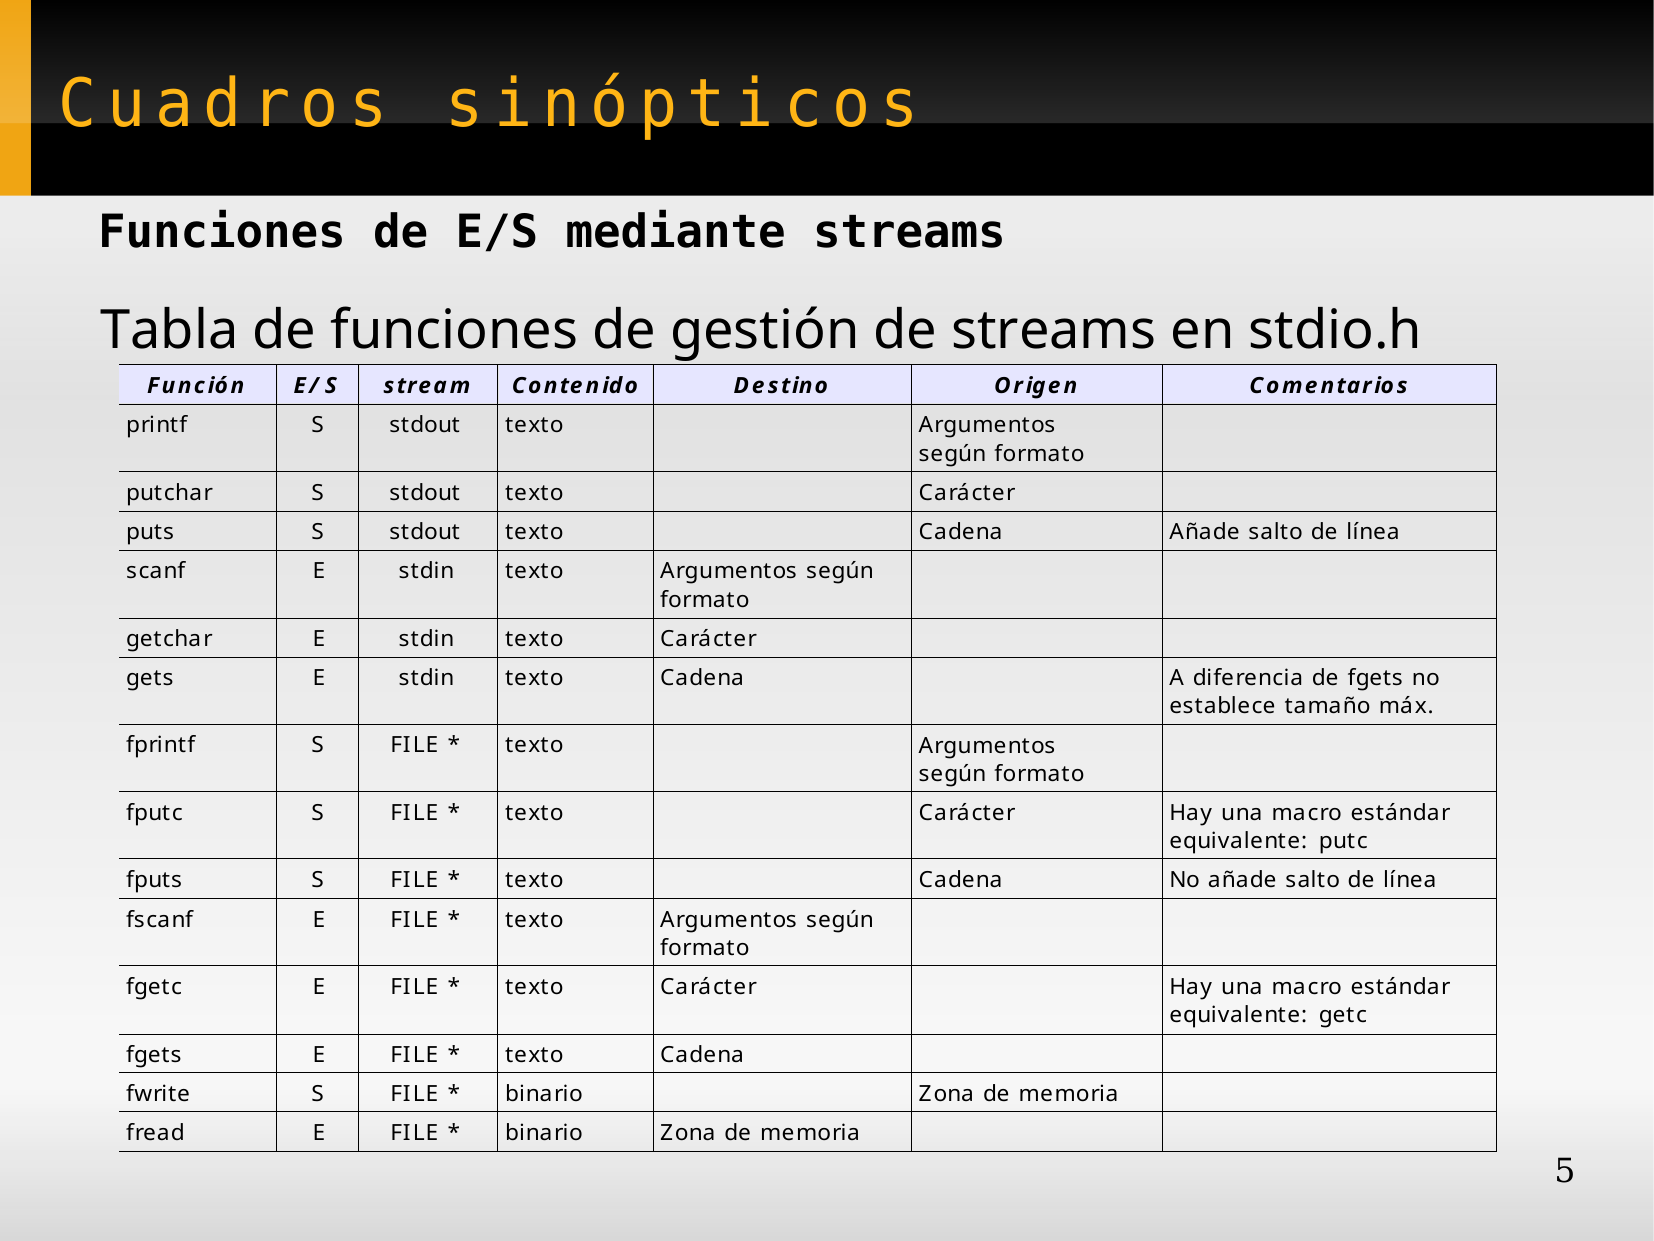

# Cuadros sinópticos
Funciones de E/S mediante streams
Tabla de funciones de gestión de streams en stdio.h
5